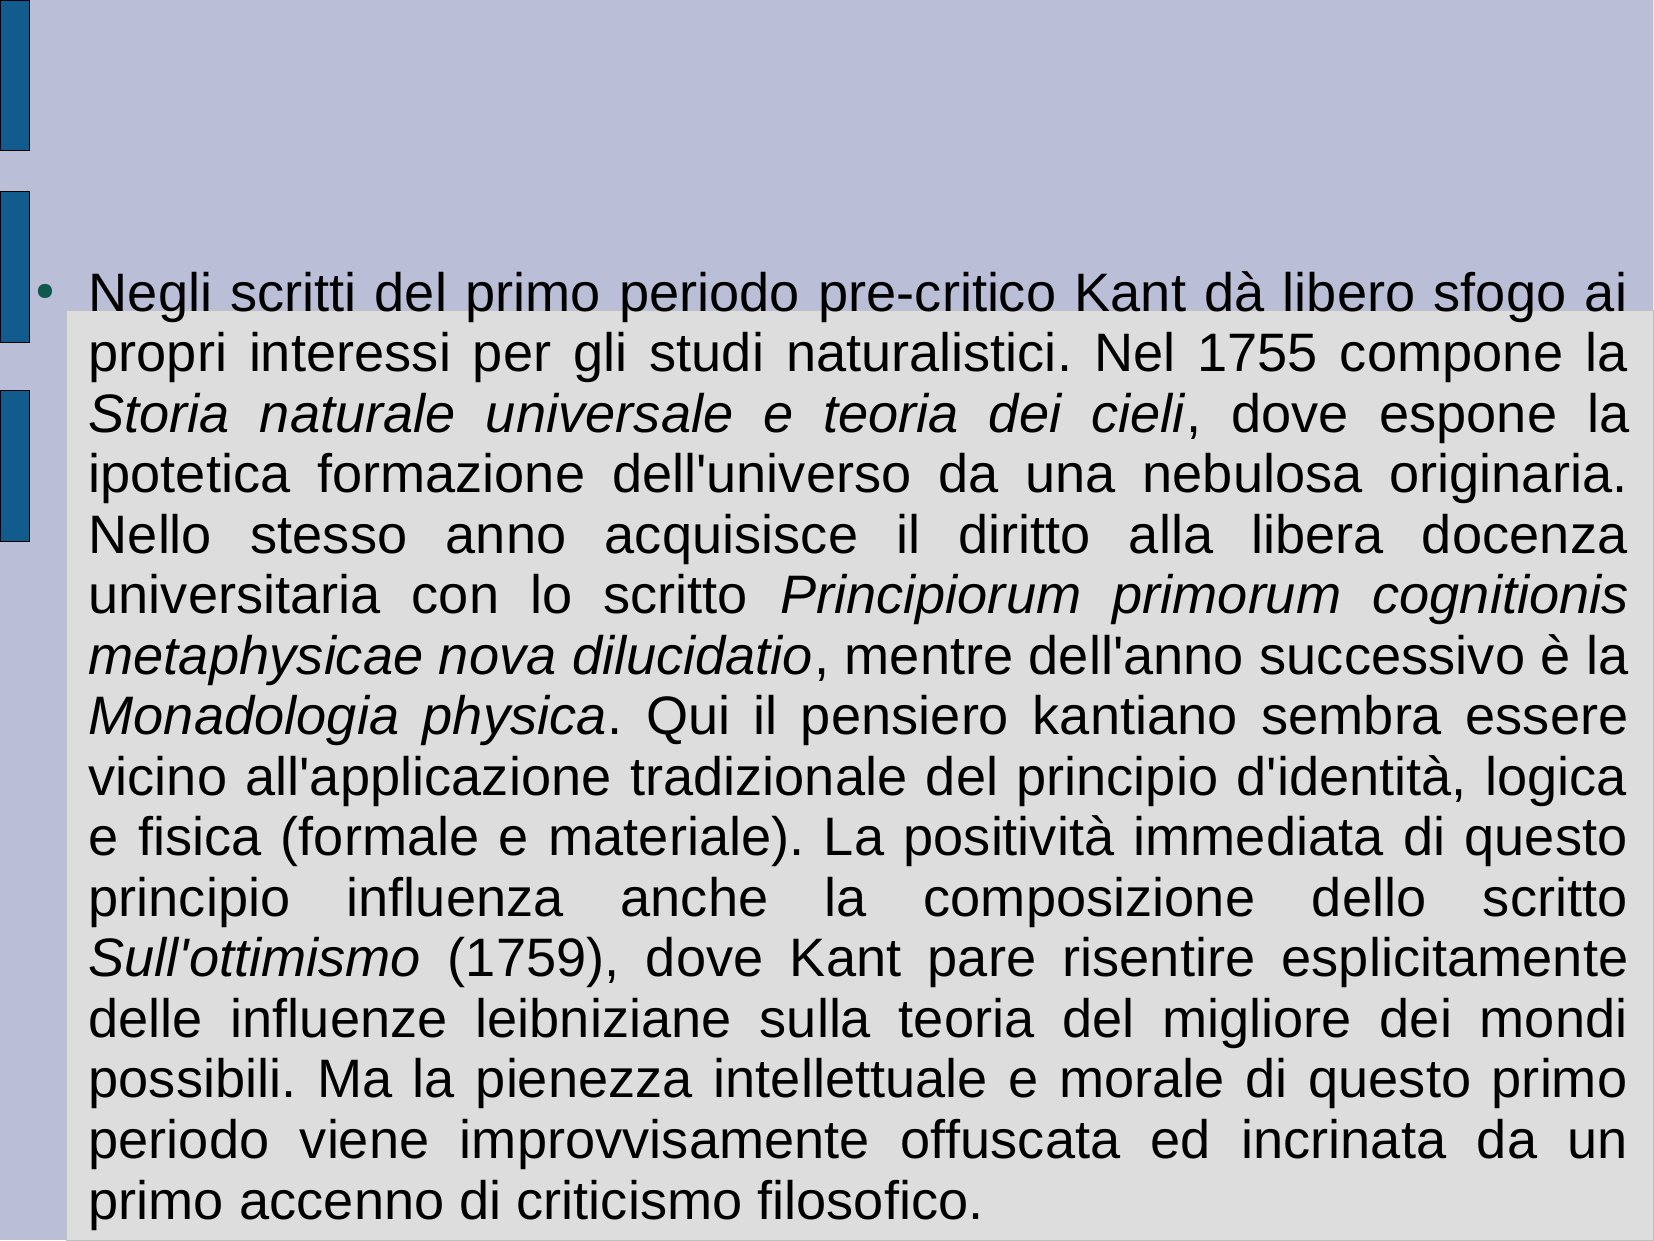

#
Negli scritti del primo periodo pre-critico Kant dà libero sfogo ai propri interessi per gli studi naturalistici. Nel 1755 compone la Storia naturale universale e teoria dei cieli, dove espone la ipotetica formazione dell'universo da una nebulosa originaria. Nello stesso anno acquisisce il diritto alla libera docenza universitaria con lo scritto Principiorum primorum cognitionis metaphysicae nova dilucidatio, mentre dell'anno successivo è la Monadologia physica. Qui il pensiero kantiano sembra essere vicino all'applicazione tradizionale del principio d'identità, logica e fisica (formale e materiale). La positività immediata di questo principio influenza anche la composizione dello scritto Sull'ottimismo (1759), dove Kant pare risentire esplicitamente delle influenze leibniziane sulla teoria del migliore dei mondi possibili. Ma la pienezza intellettuale e morale di questo primo periodo viene improvvisamente offuscata ed incrinata da un primo accenno di criticismo filosofico.